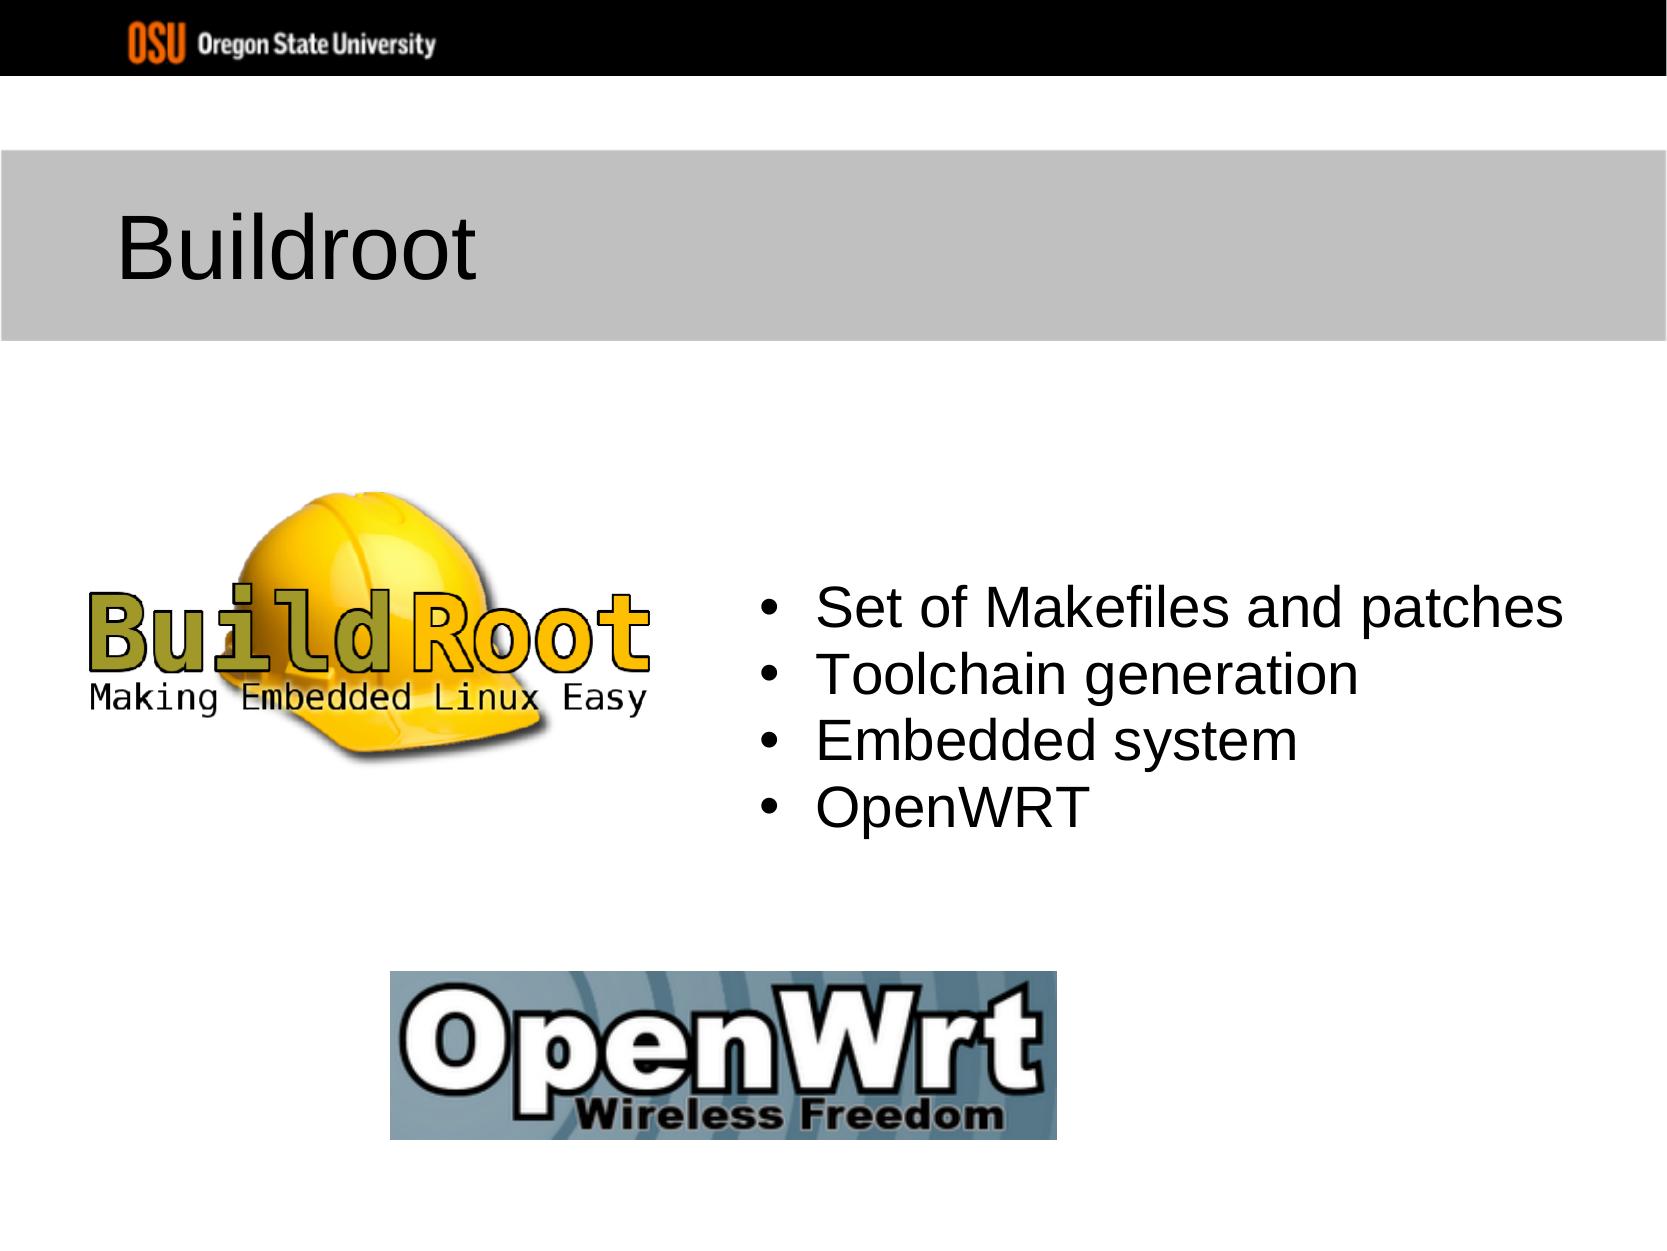

# Buildroot
Set of Makefiles and patches
Toolchain generation
Embedded system
OpenWRT